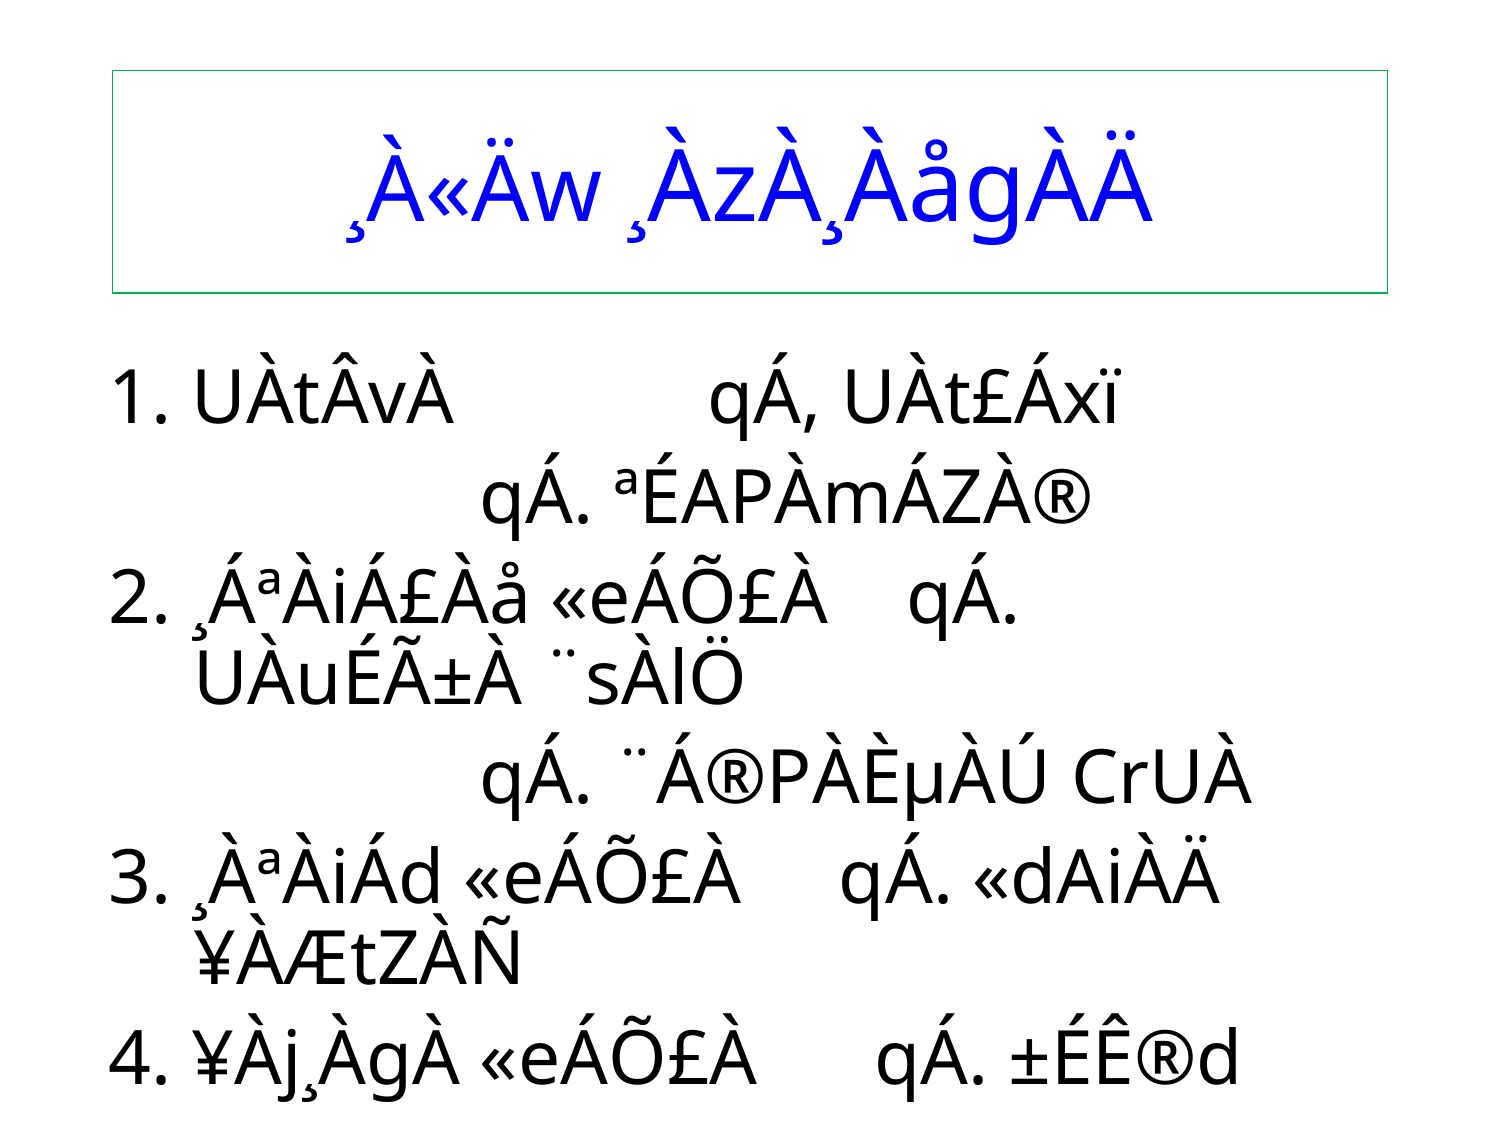

# ¸À«Äw ¸ÀzÀ¸ÀågÀÄ
1. UÀtÂvÀ qÁ, UÀt£Áxï
 qÁ. ªÉAPÀmÁZÀ®
2. ¸ÁªÀiÁ£Àå «eÁÕ£À qÁ. UÀuÉÃ±À ¨sÀlÖ
 qÁ. ¨Á®PÀÈµÀÚ CrUÀ
3. ¸ÀªÀiÁd «eÁÕ£À qÁ. «dAiÀÄ ¥ÀÆtZÀÑ
4. ¥Àj¸ÀgÀ «eÁÕ£À qÁ. ±ÉÊ®d